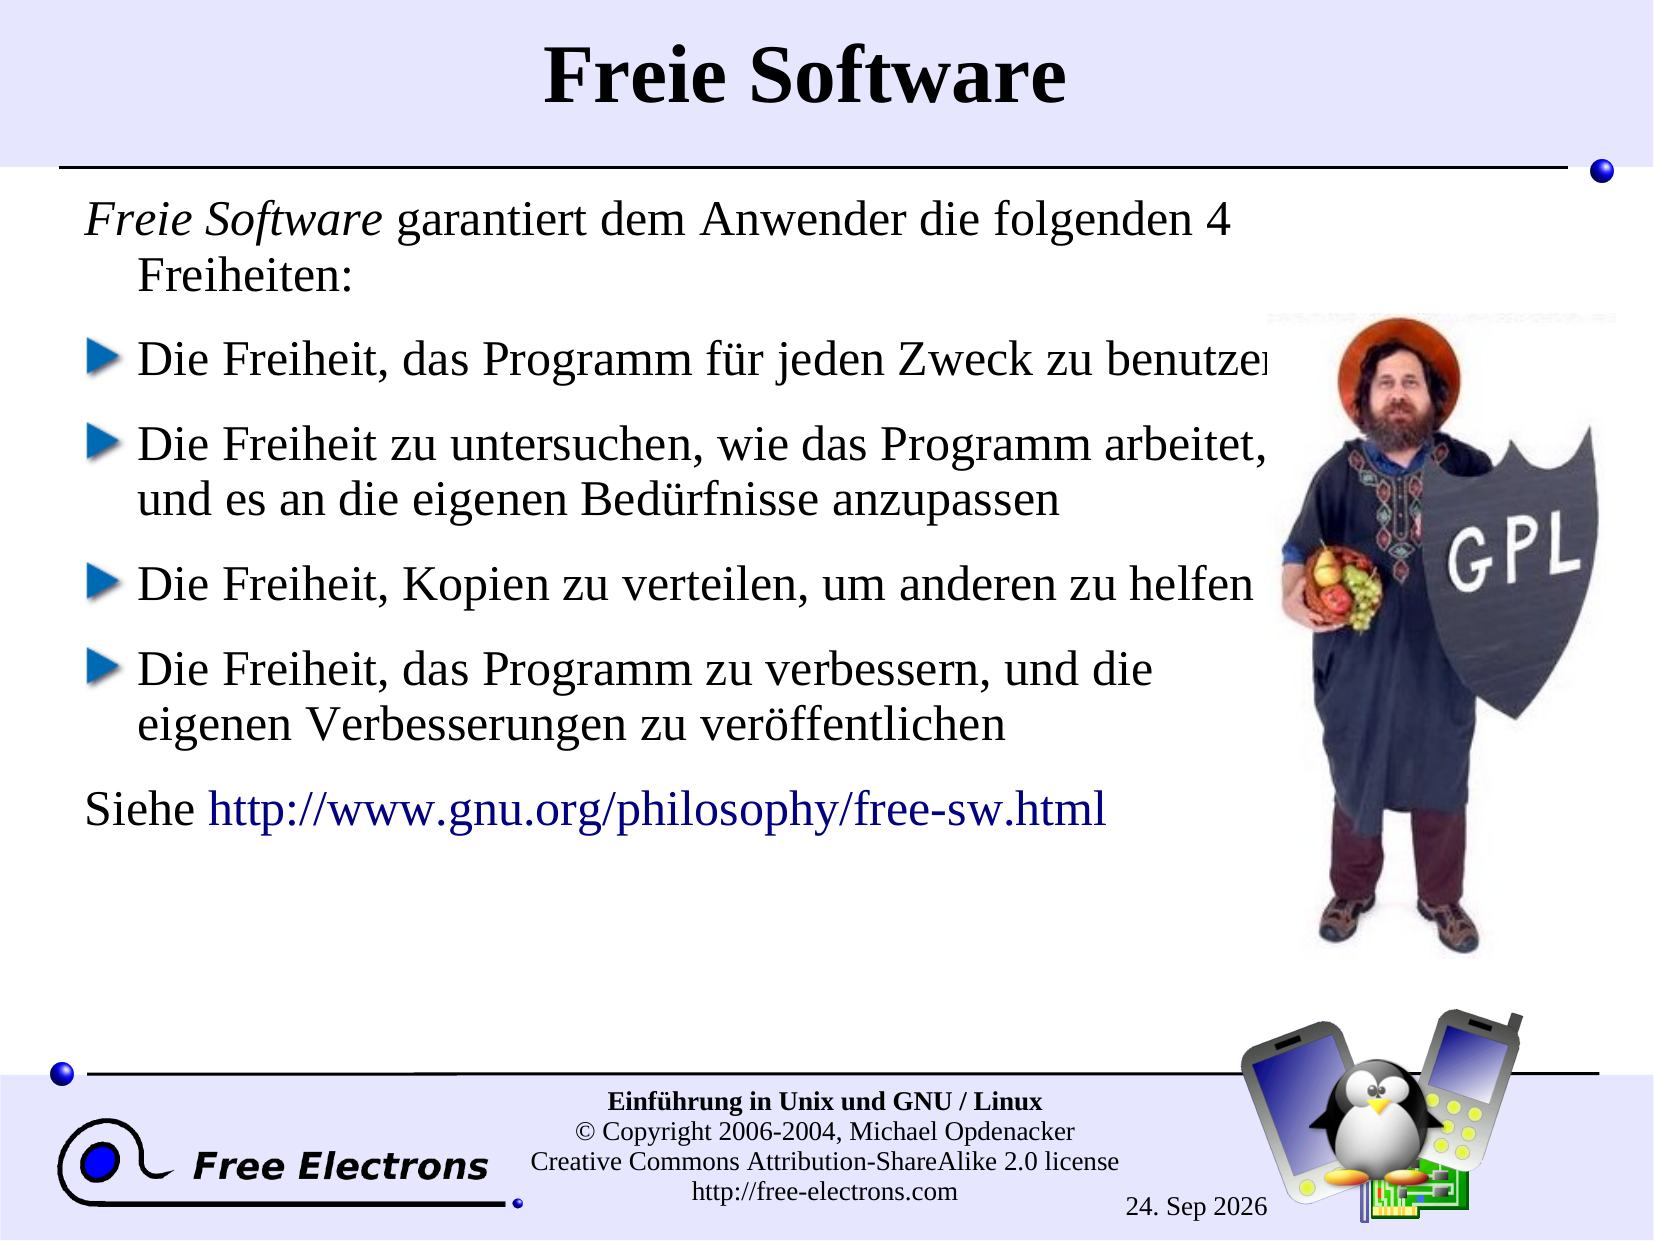

# Freie Software
Freie Software garantiert dem Anwender die folgenden 4 Freiheiten:
Die Freiheit, das Programm für jeden Zweck zu benutzen
Die Freiheit zu untersuchen, wie das Programm arbeitet, und es an die eigenen Bedürfnisse anzupassen
Die Freiheit, Kopien zu verteilen, um anderen zu helfen
Die Freiheit, das Programm zu verbessern, und die eigenen Verbesserungen zu veröffentlichen
Siehe http://www.gnu.org/philosophy/free-sw.html